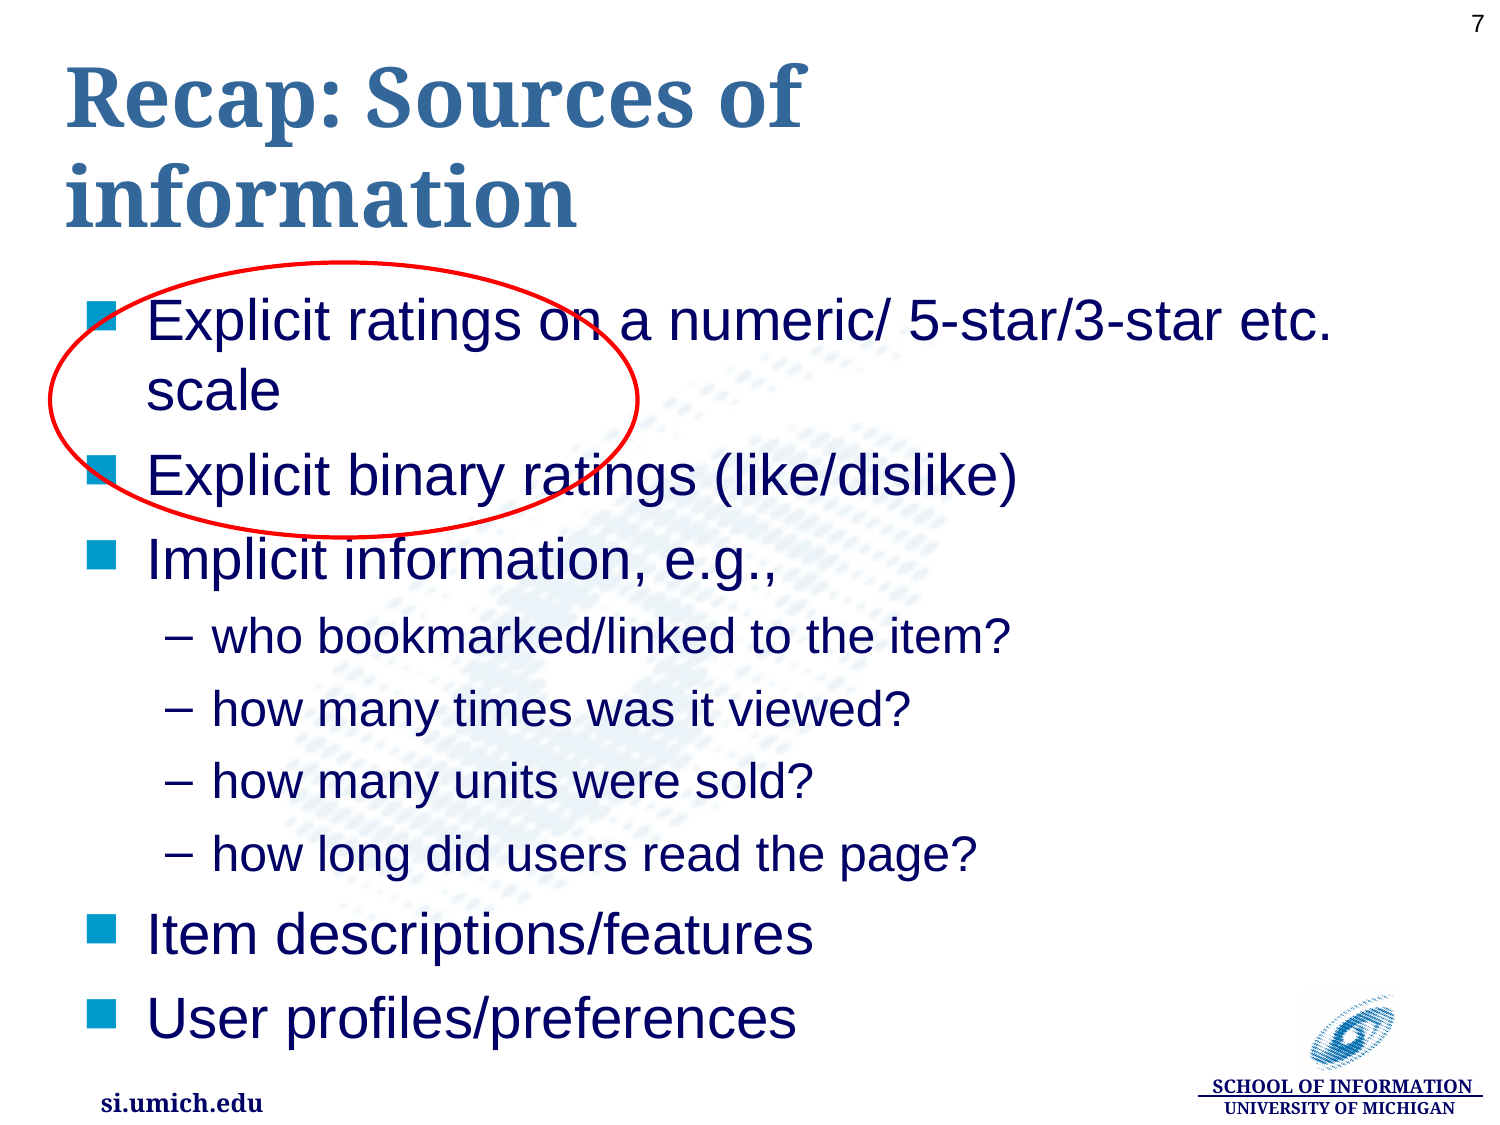

# Recap: Sources of information
Explicit ratings on a numeric/ 5-star/3-star etc. scale
Explicit binary ratings (like/dislike)
Implicit information, e.g.,
who bookmarked/linked to the item?
how many times was it viewed?
how many units were sold?
how long did users read the page?
Item descriptions/features
User profiles/preferences